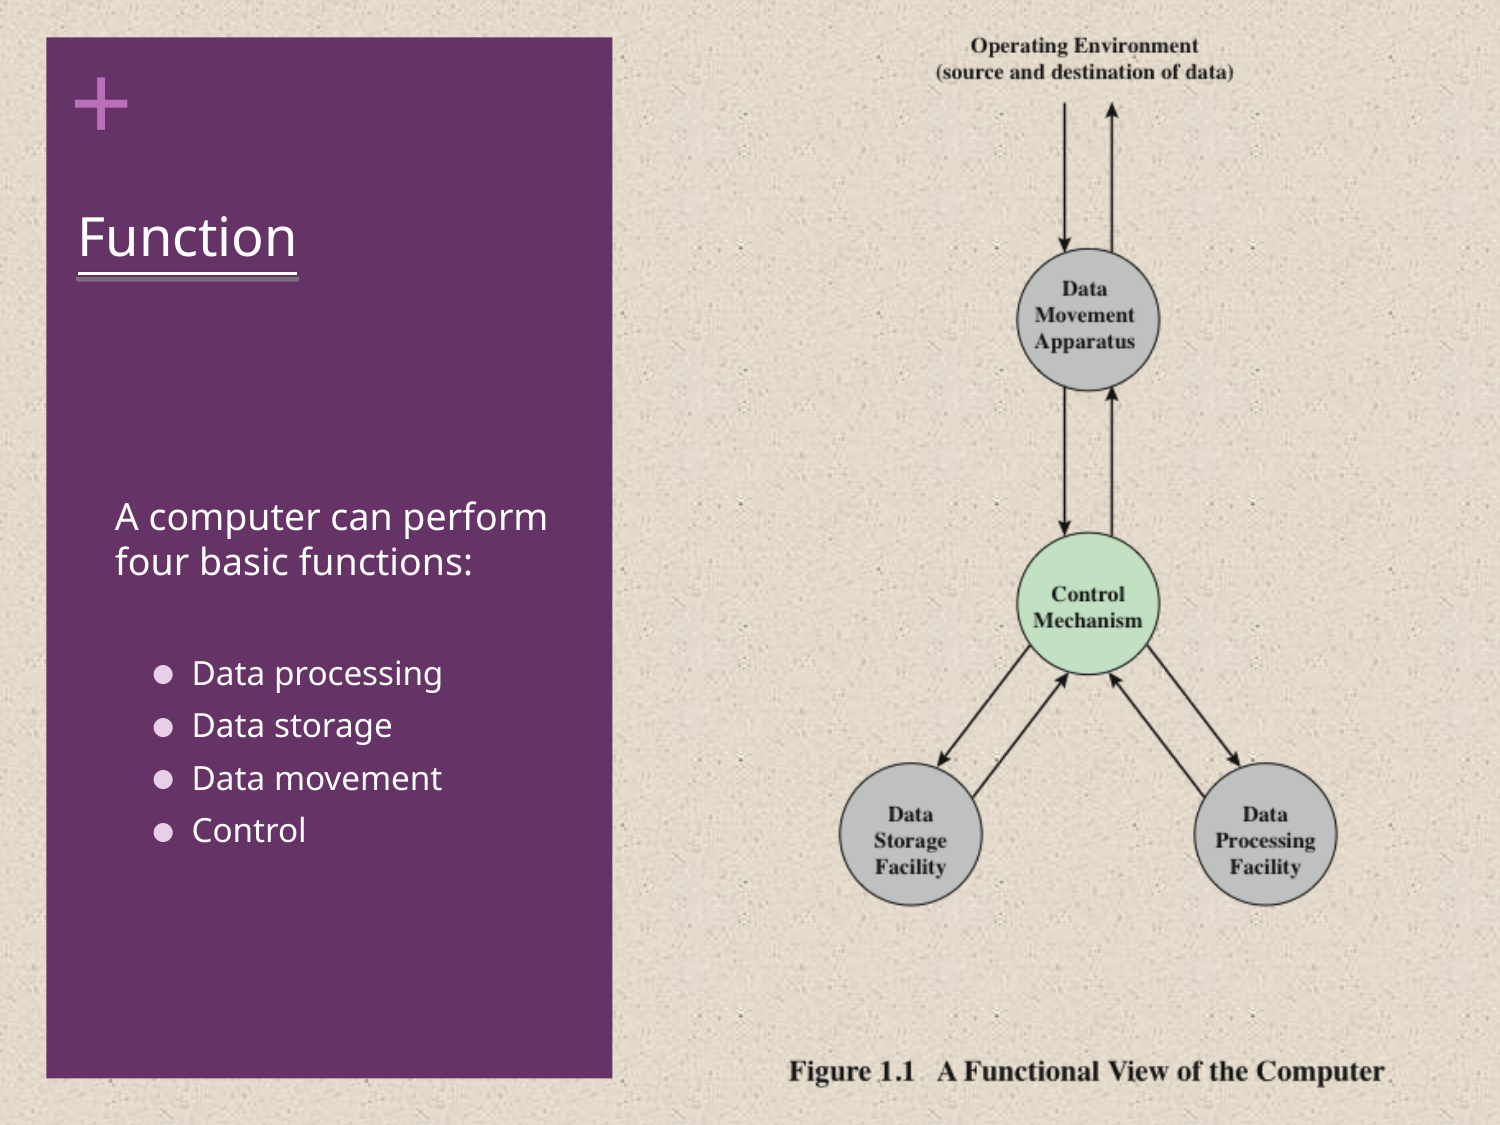

# Function
A computer can perform four basic functions:
 Data processing
 Data storage
 Data movement
 Control